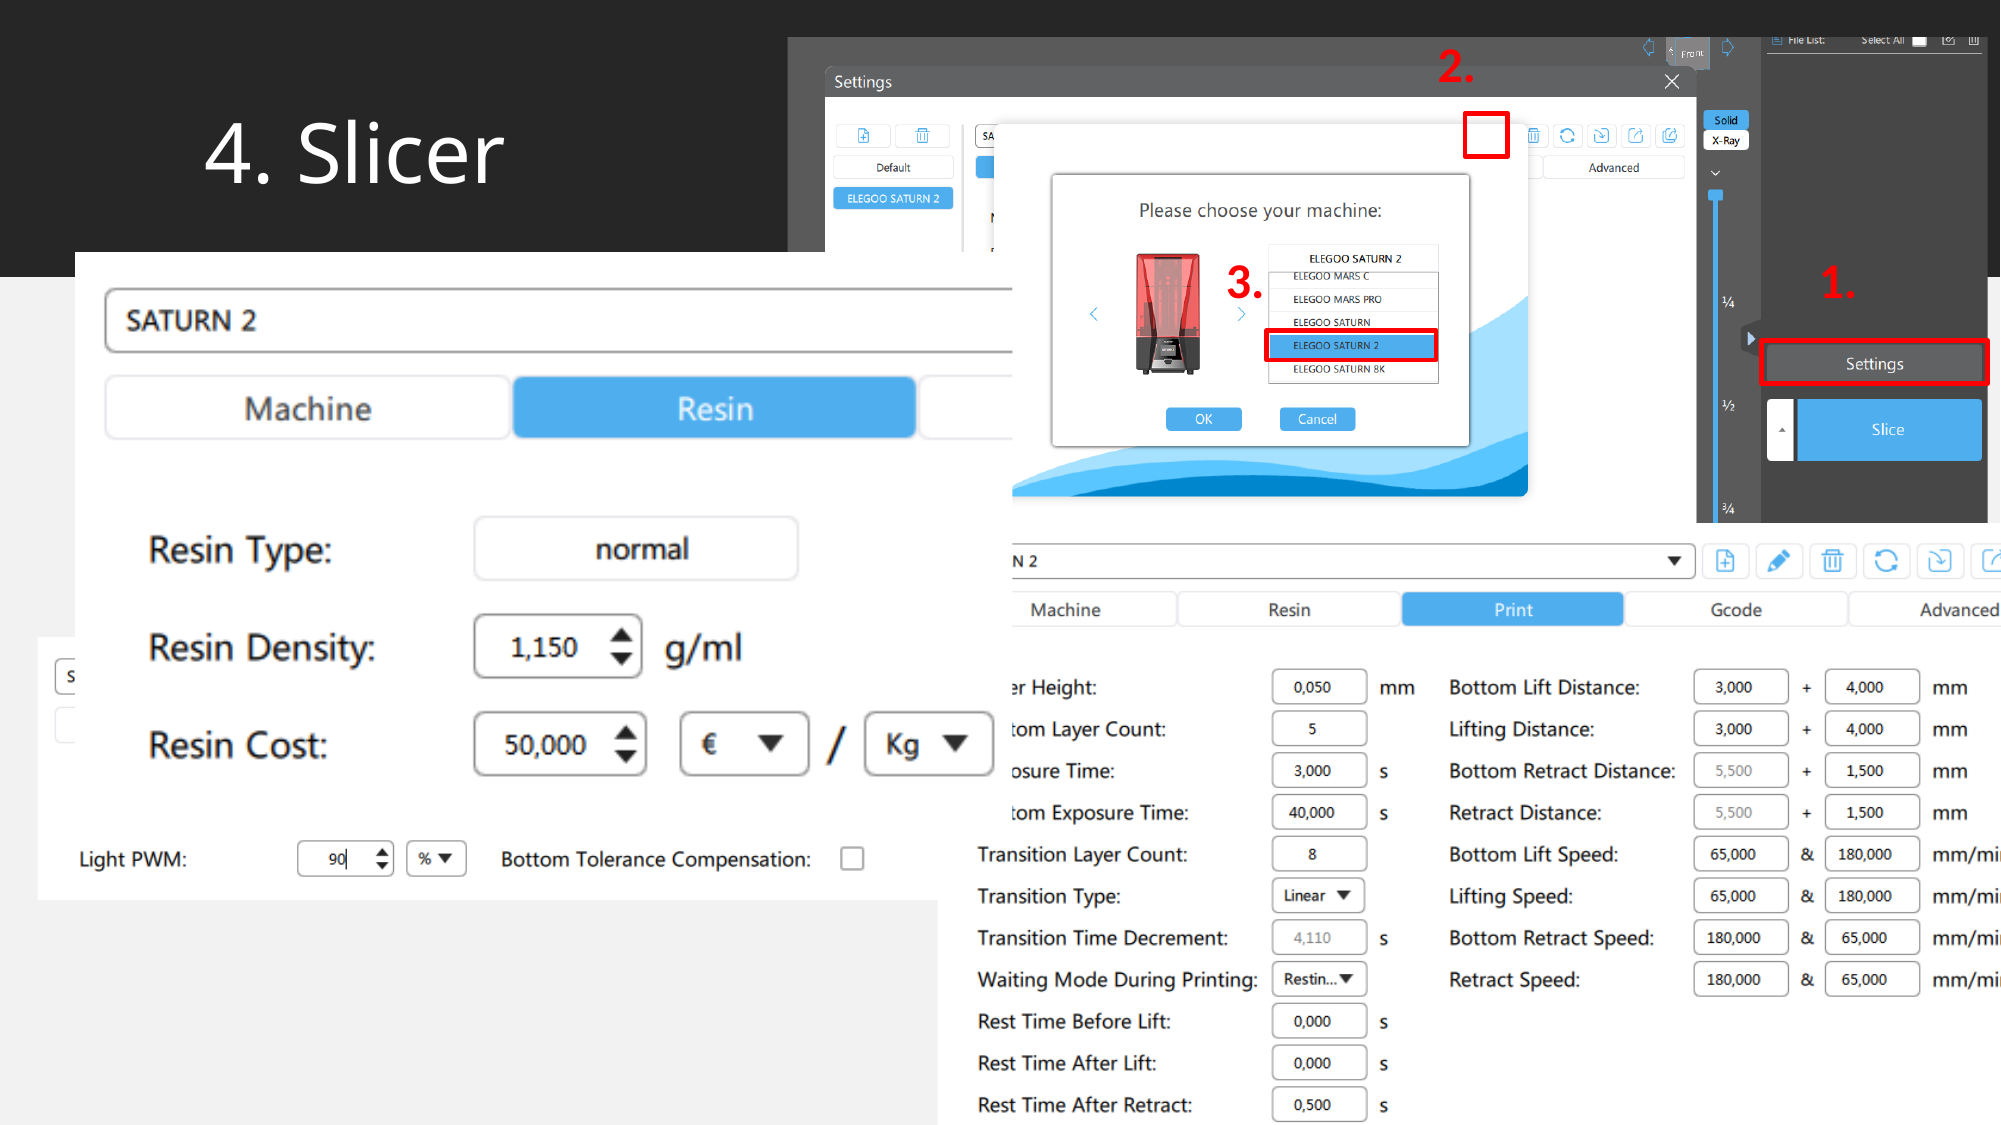

2.
3.
1.
# 4. Slicer
1.